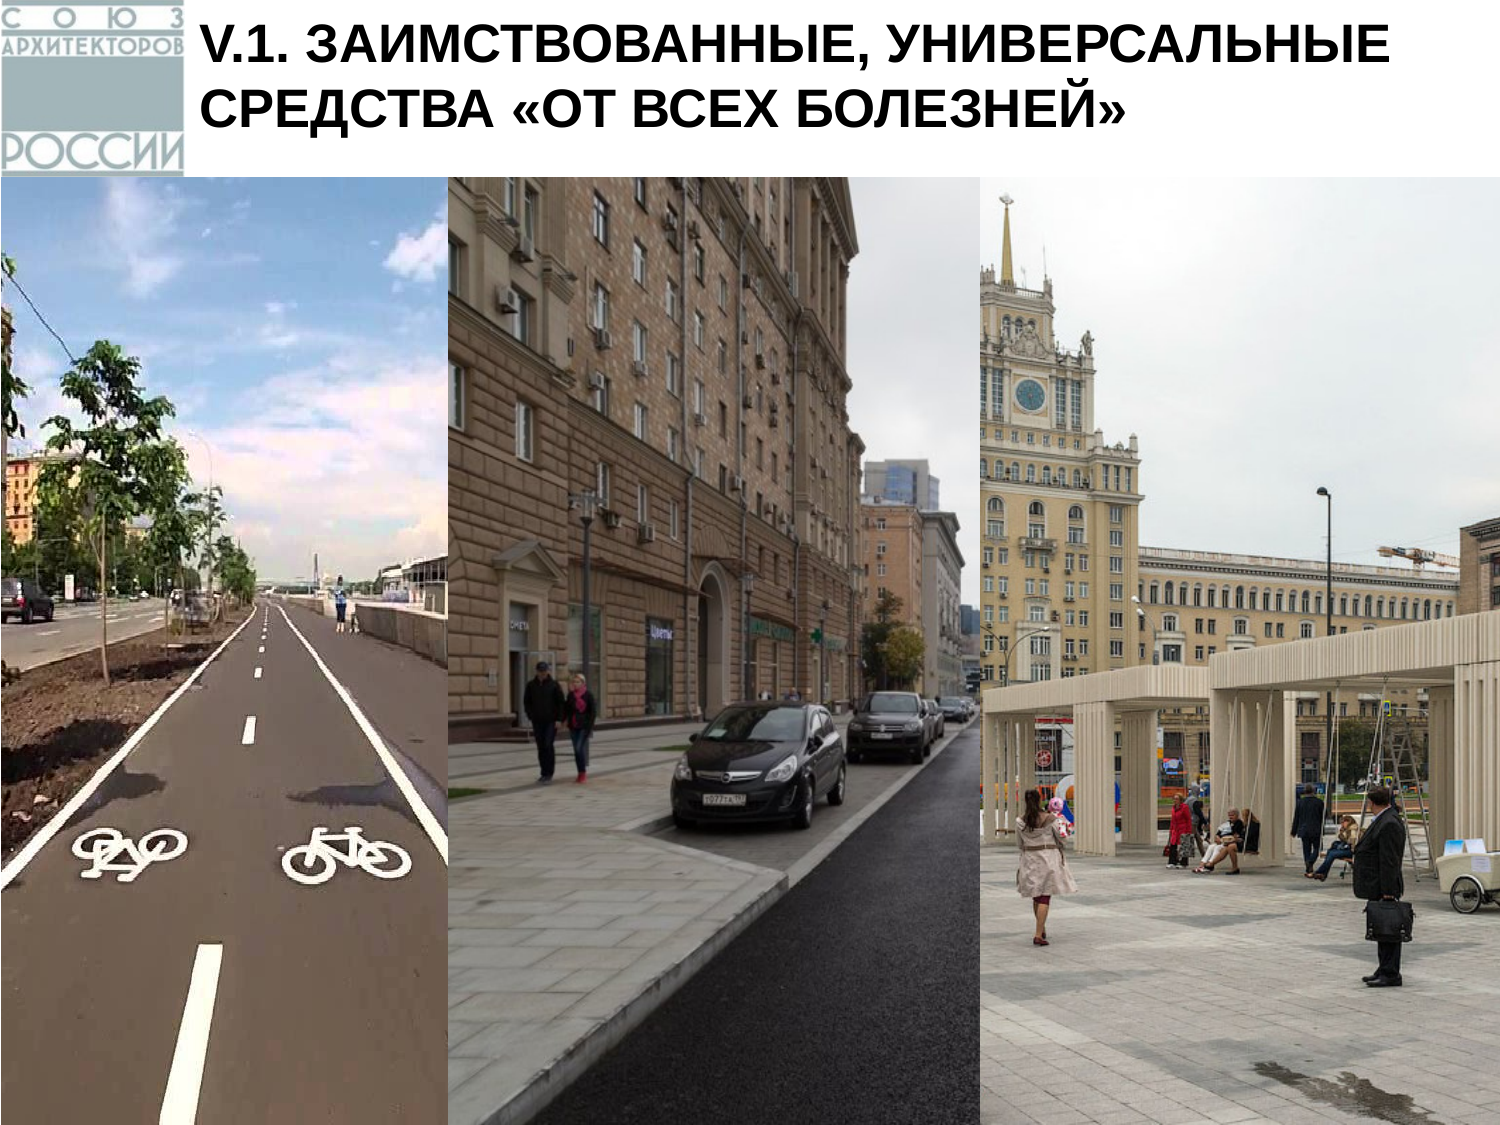

V.1. ЗАИМСТВОВАННЫЕ, УНИВЕРСАЛЬНЫЕ СРЕДСТВА «ОТ ВСЕХ БОЛЕЗНЕЙ»